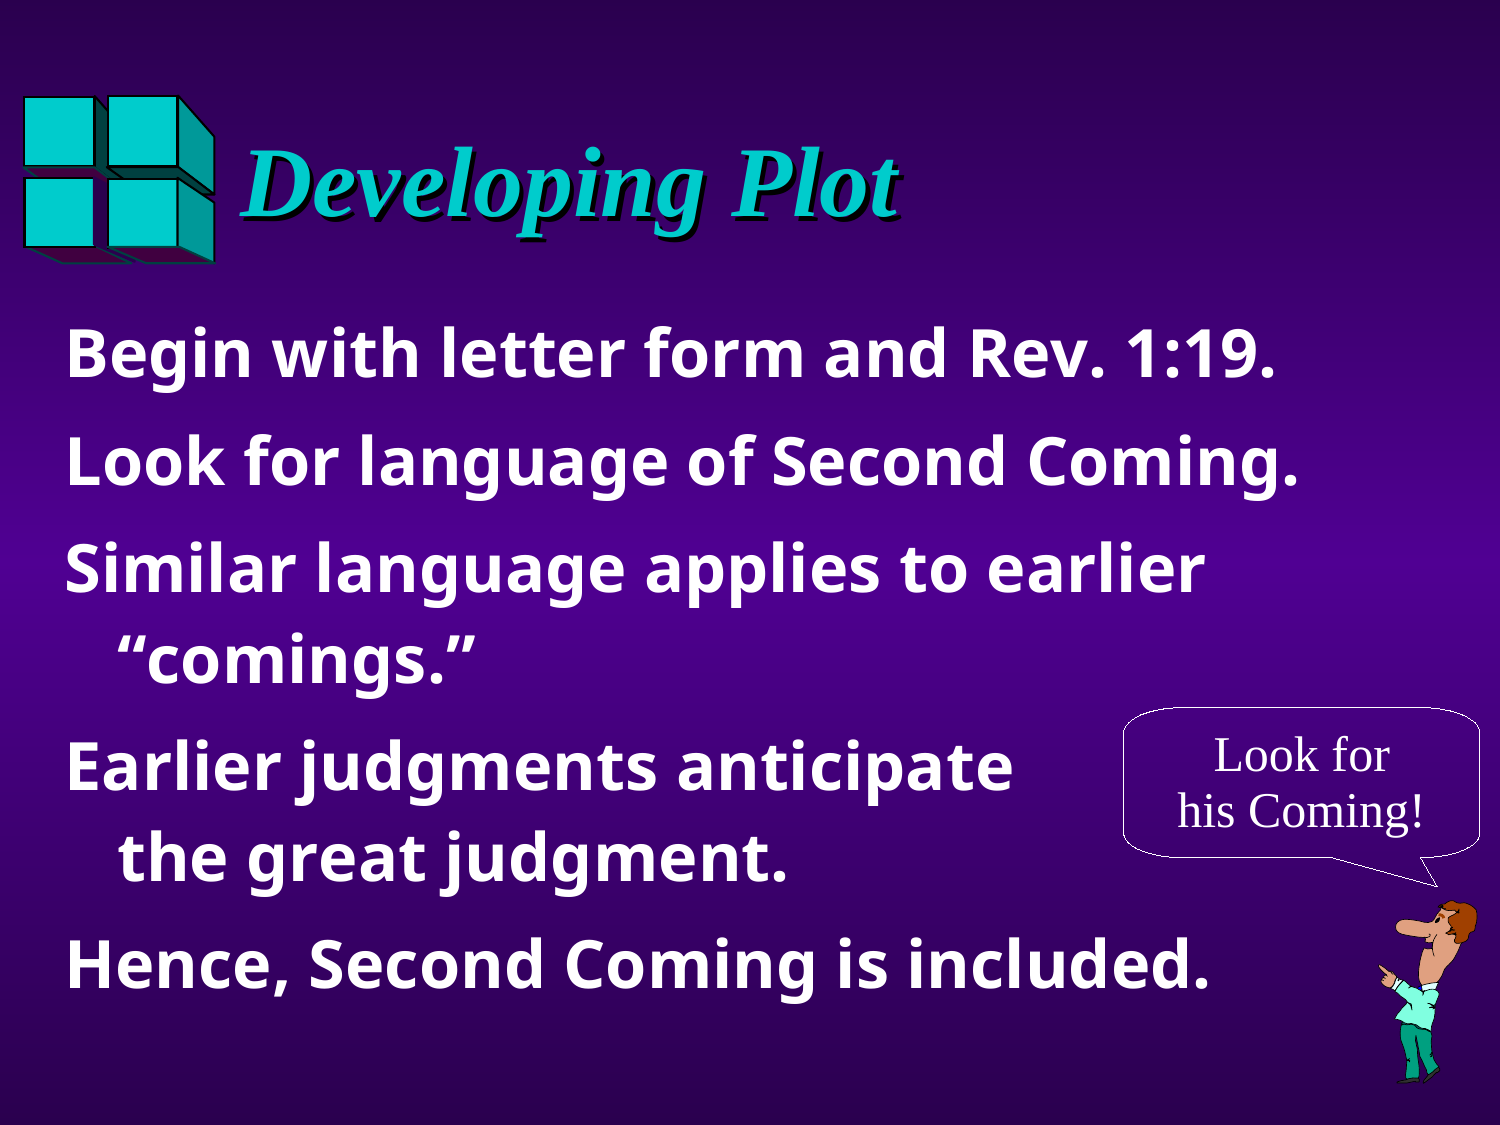

# Developing Plot
Begin with letter form and Rev. 1:19.
Look for language of Second Coming.
Similar language applies to earlier “comings.”
Earlier judgments anticipate
the great judgment.
Hence, Second Coming is included.
Look for
his Coming!